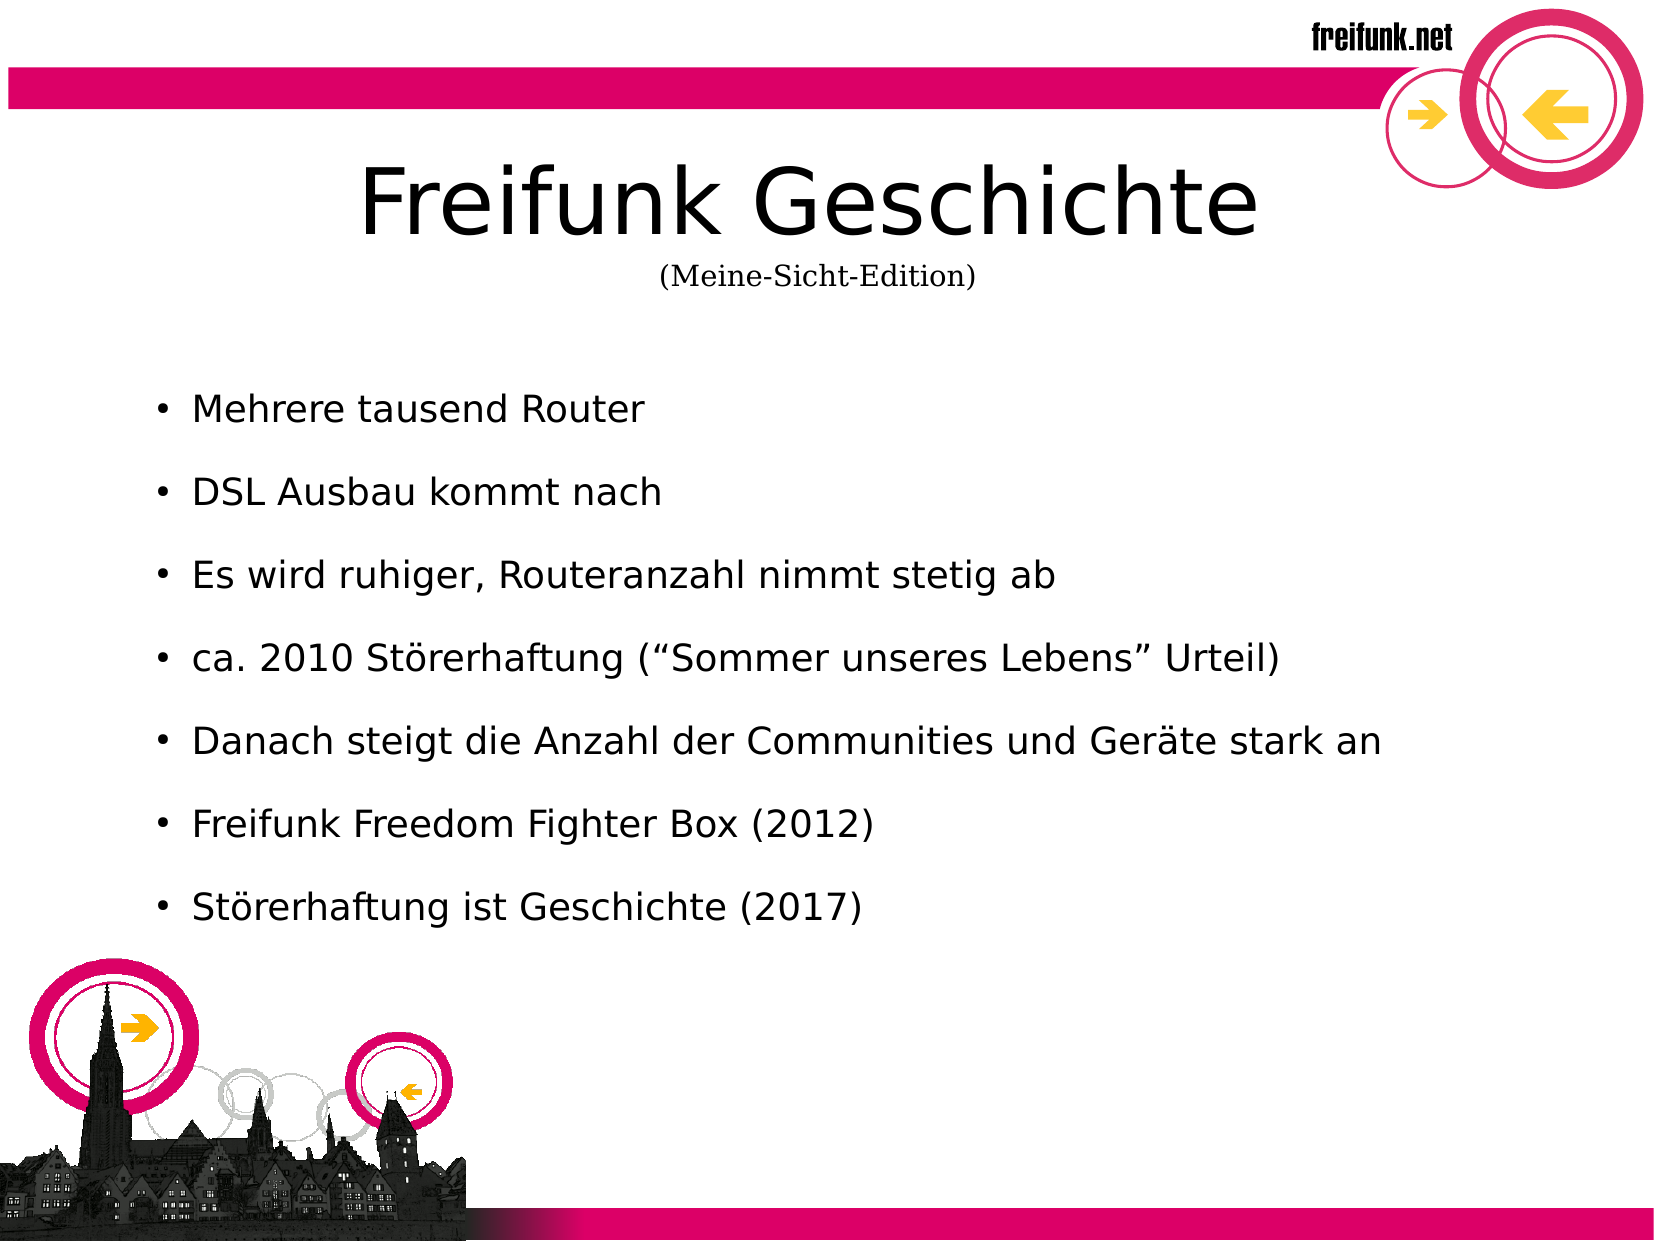

# Freifunk Geschichte
(Meine-Sicht-Edition)
Mehrere tausend Router
DSL Ausbau kommt nach
Es wird ruhiger, Routeranzahl nimmt stetig ab
ca. 2010 Störerhaftung (“Sommer unseres Lebens” Urteil)
Danach steigt die Anzahl der Communities und Geräte stark an
Freifunk Freedom Fighter Box (2012)
Störerhaftung ist Geschichte (2017)